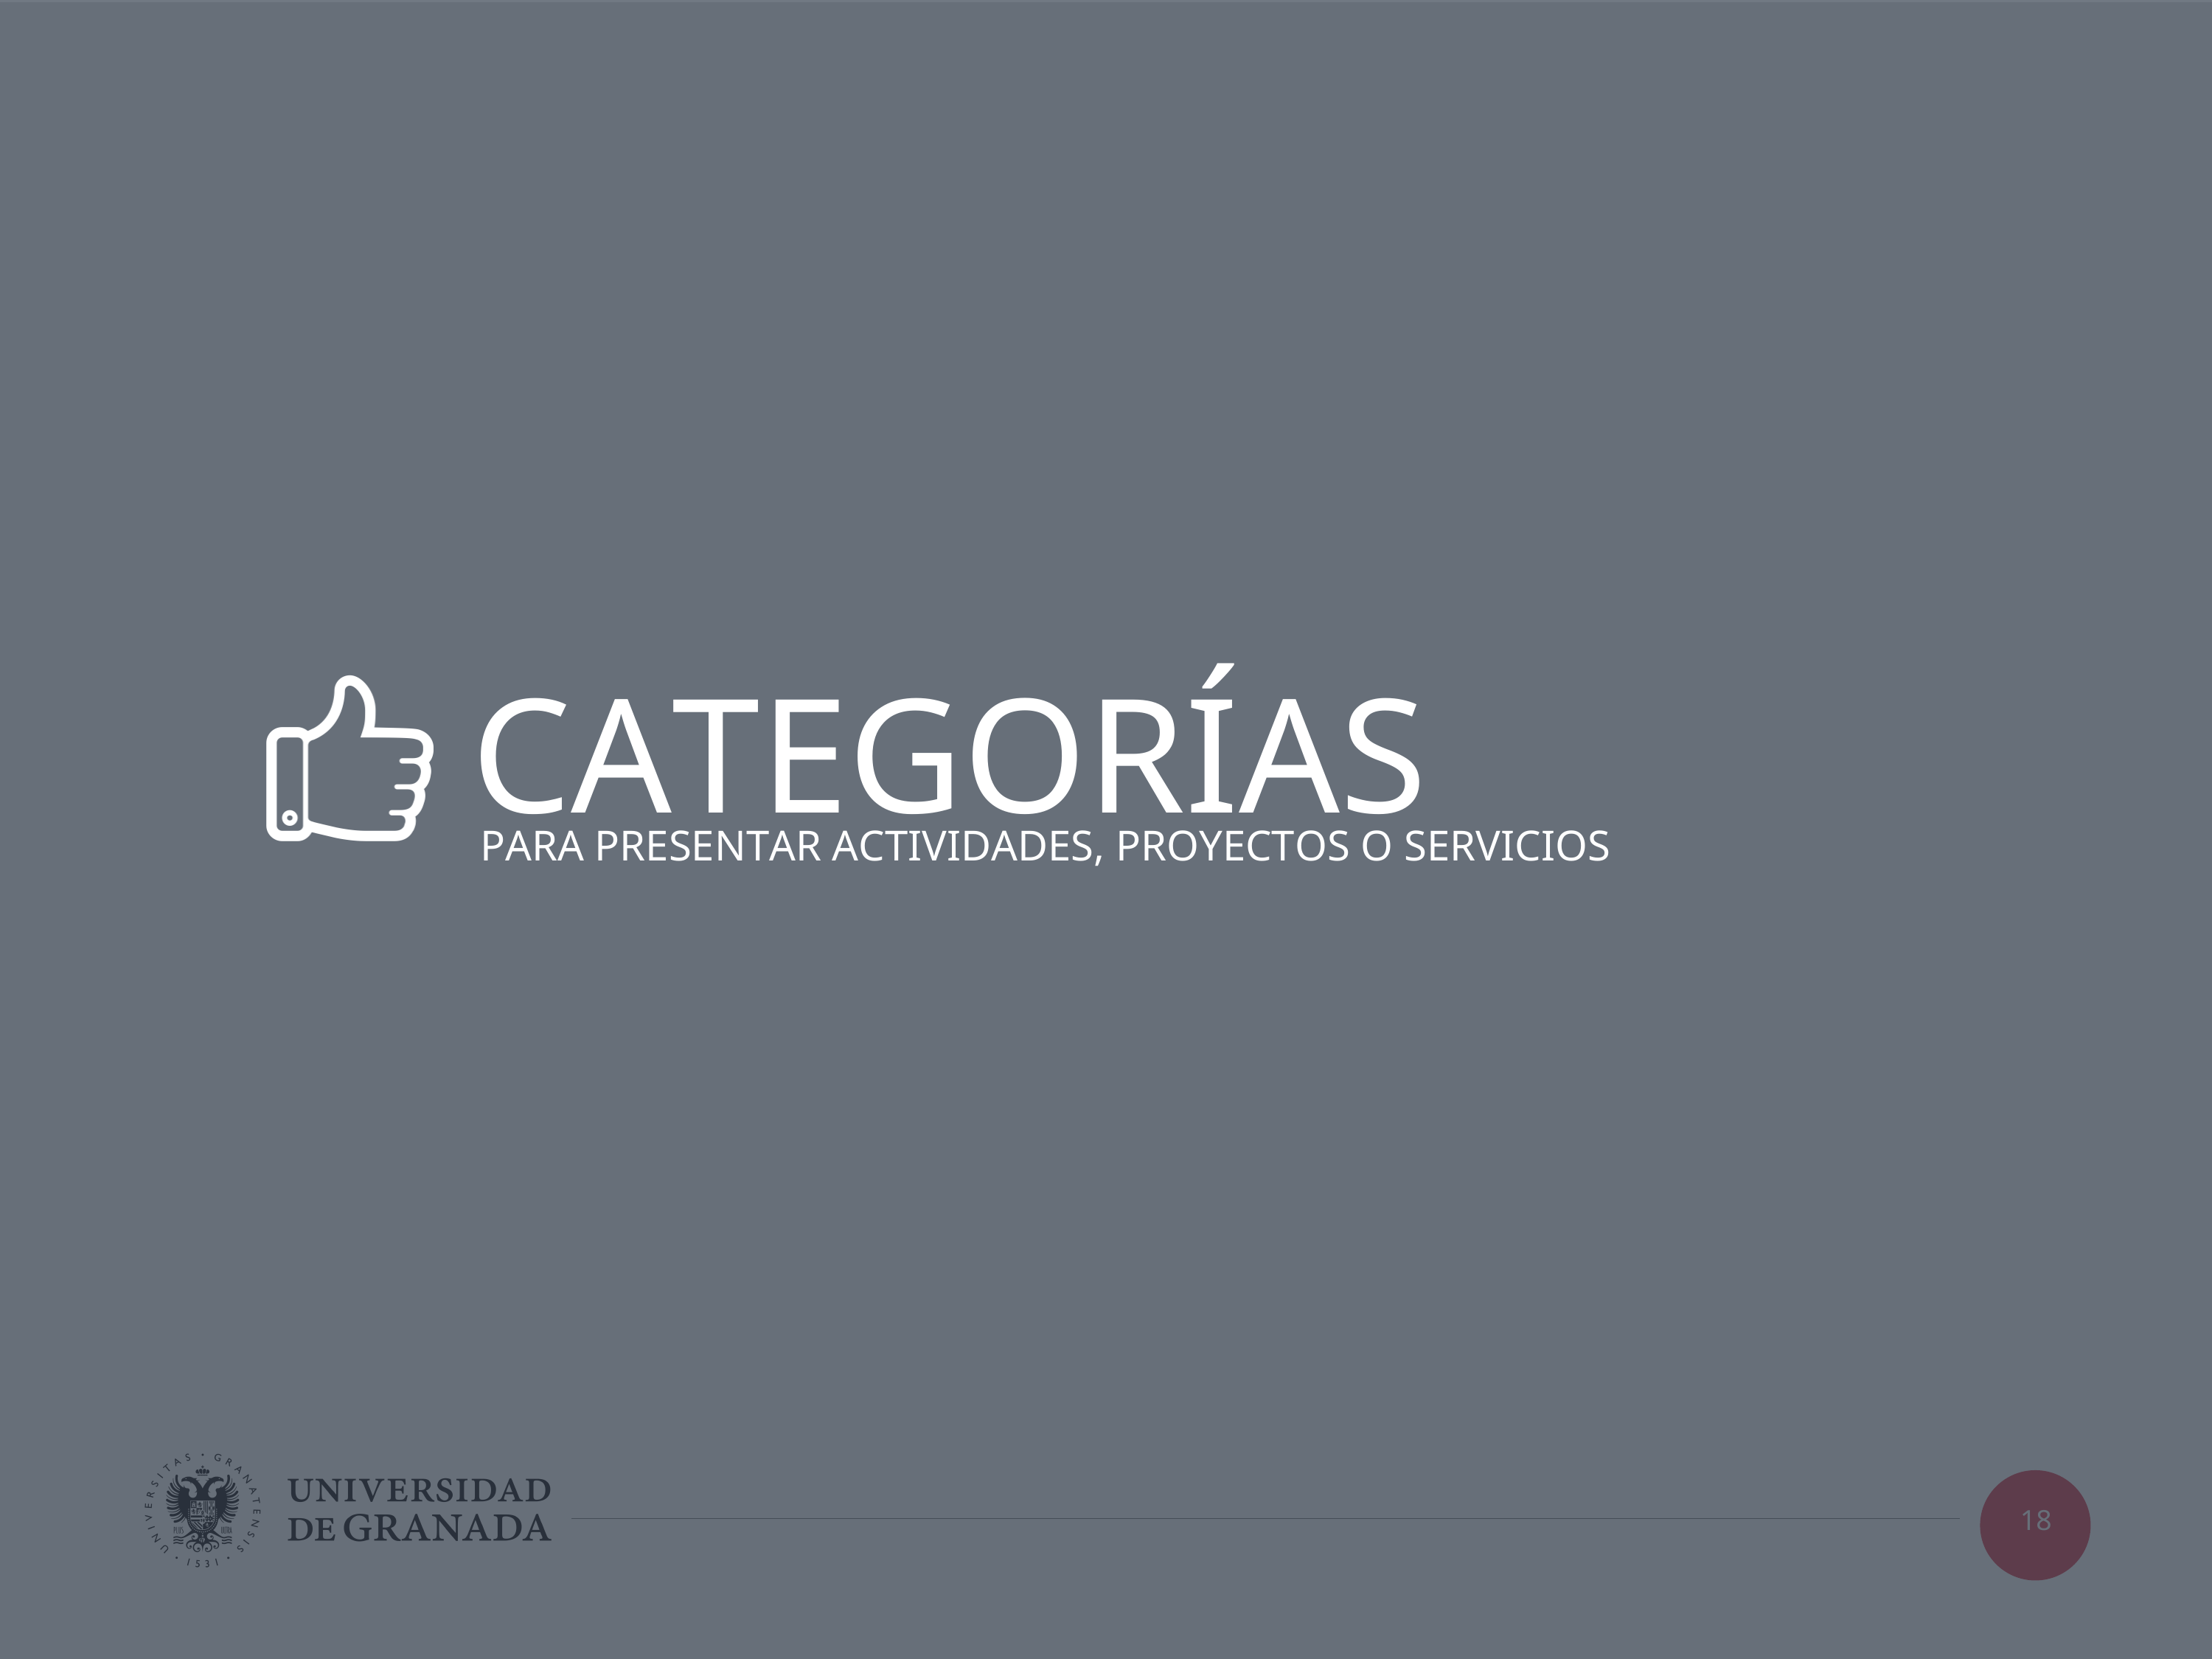

#
CATEGORÍAS
PARA PRESENTAR ACTIVIDADES, PROYECTOS O SERVICIOS